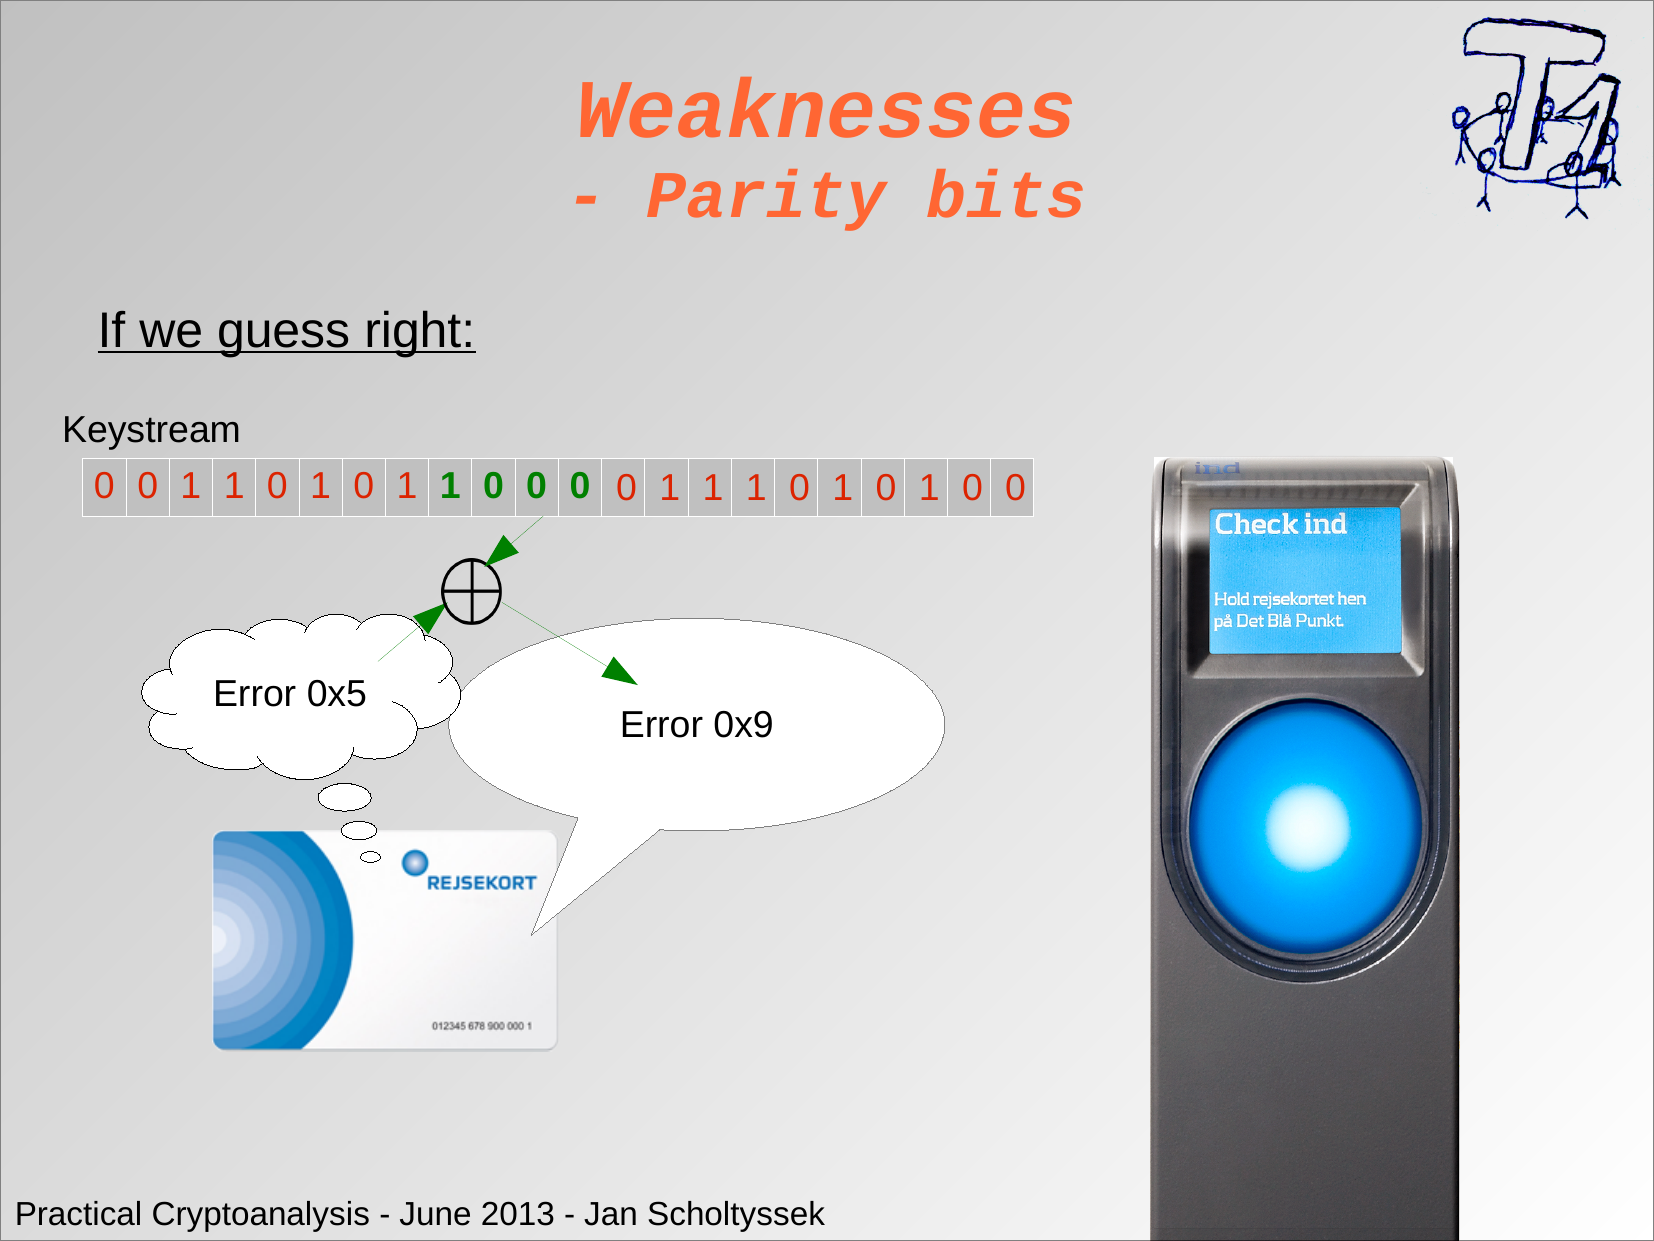

# Weaknesses - Parity bits
If we guess right:
Keystream
| 0 | 0 | 1 | 1 | 0 | 1 | 0 | 1 | 1 | 0 | 0 | 0 | 0 | 1 | 1 | 1 | 0 | 1 | 0 | 1 | 0 | 0 |
| --- | --- | --- | --- | --- | --- | --- | --- | --- | --- | --- | --- | --- | --- | --- | --- | --- | --- | --- | --- | --- | --- |
Error 0x5
Error 0x9
Practical Cryptoanalysis - June 2013 - Jan Scholtyssek